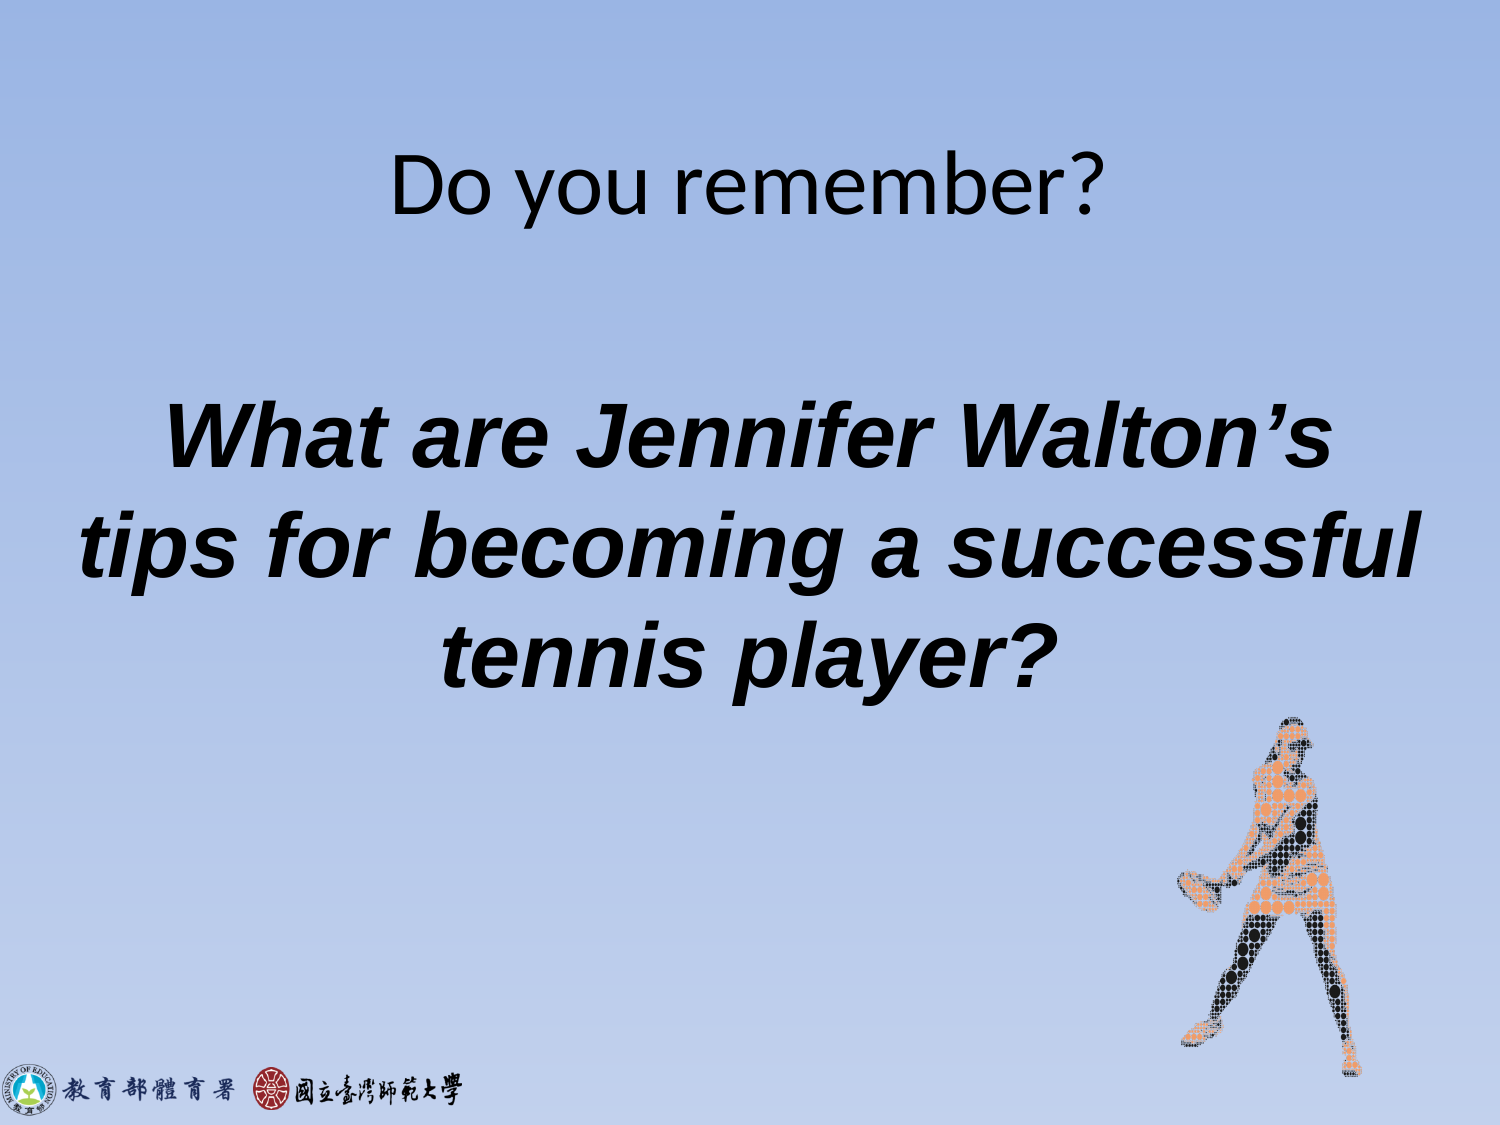

# Do you remember?
What are Jennifer Walton’s tips for becoming a successful tennis player?